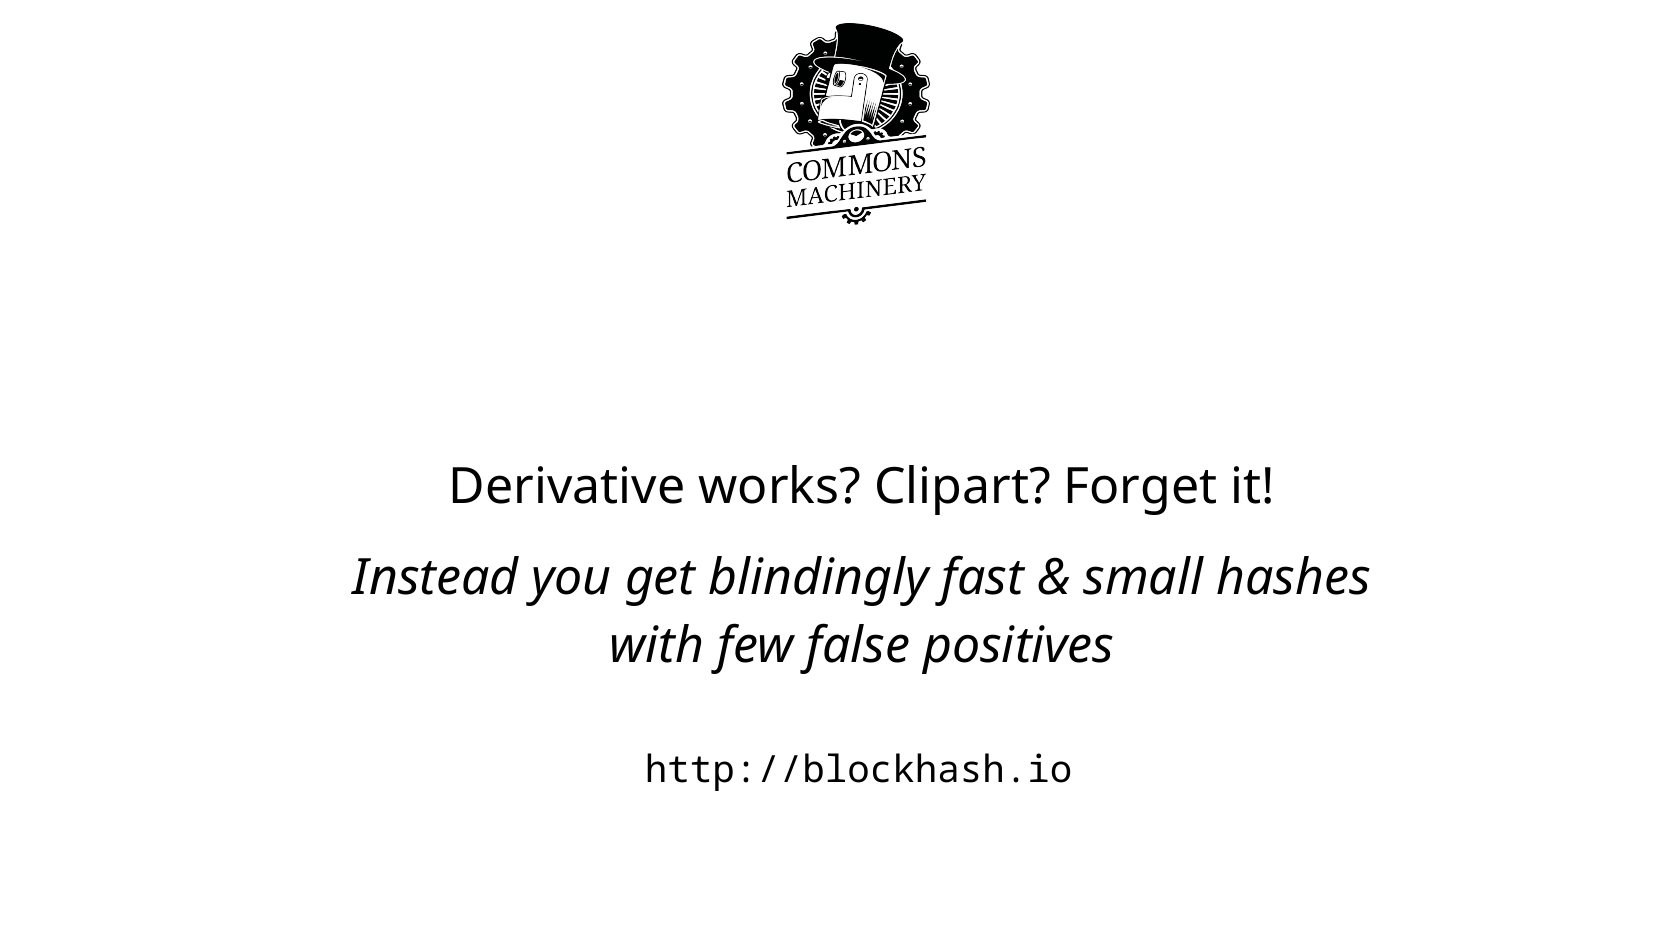

#
Derivative works? Clipart? Forget it!
Instead you get blindingly fast & small hashes
with few false positives
http://blockhash.io